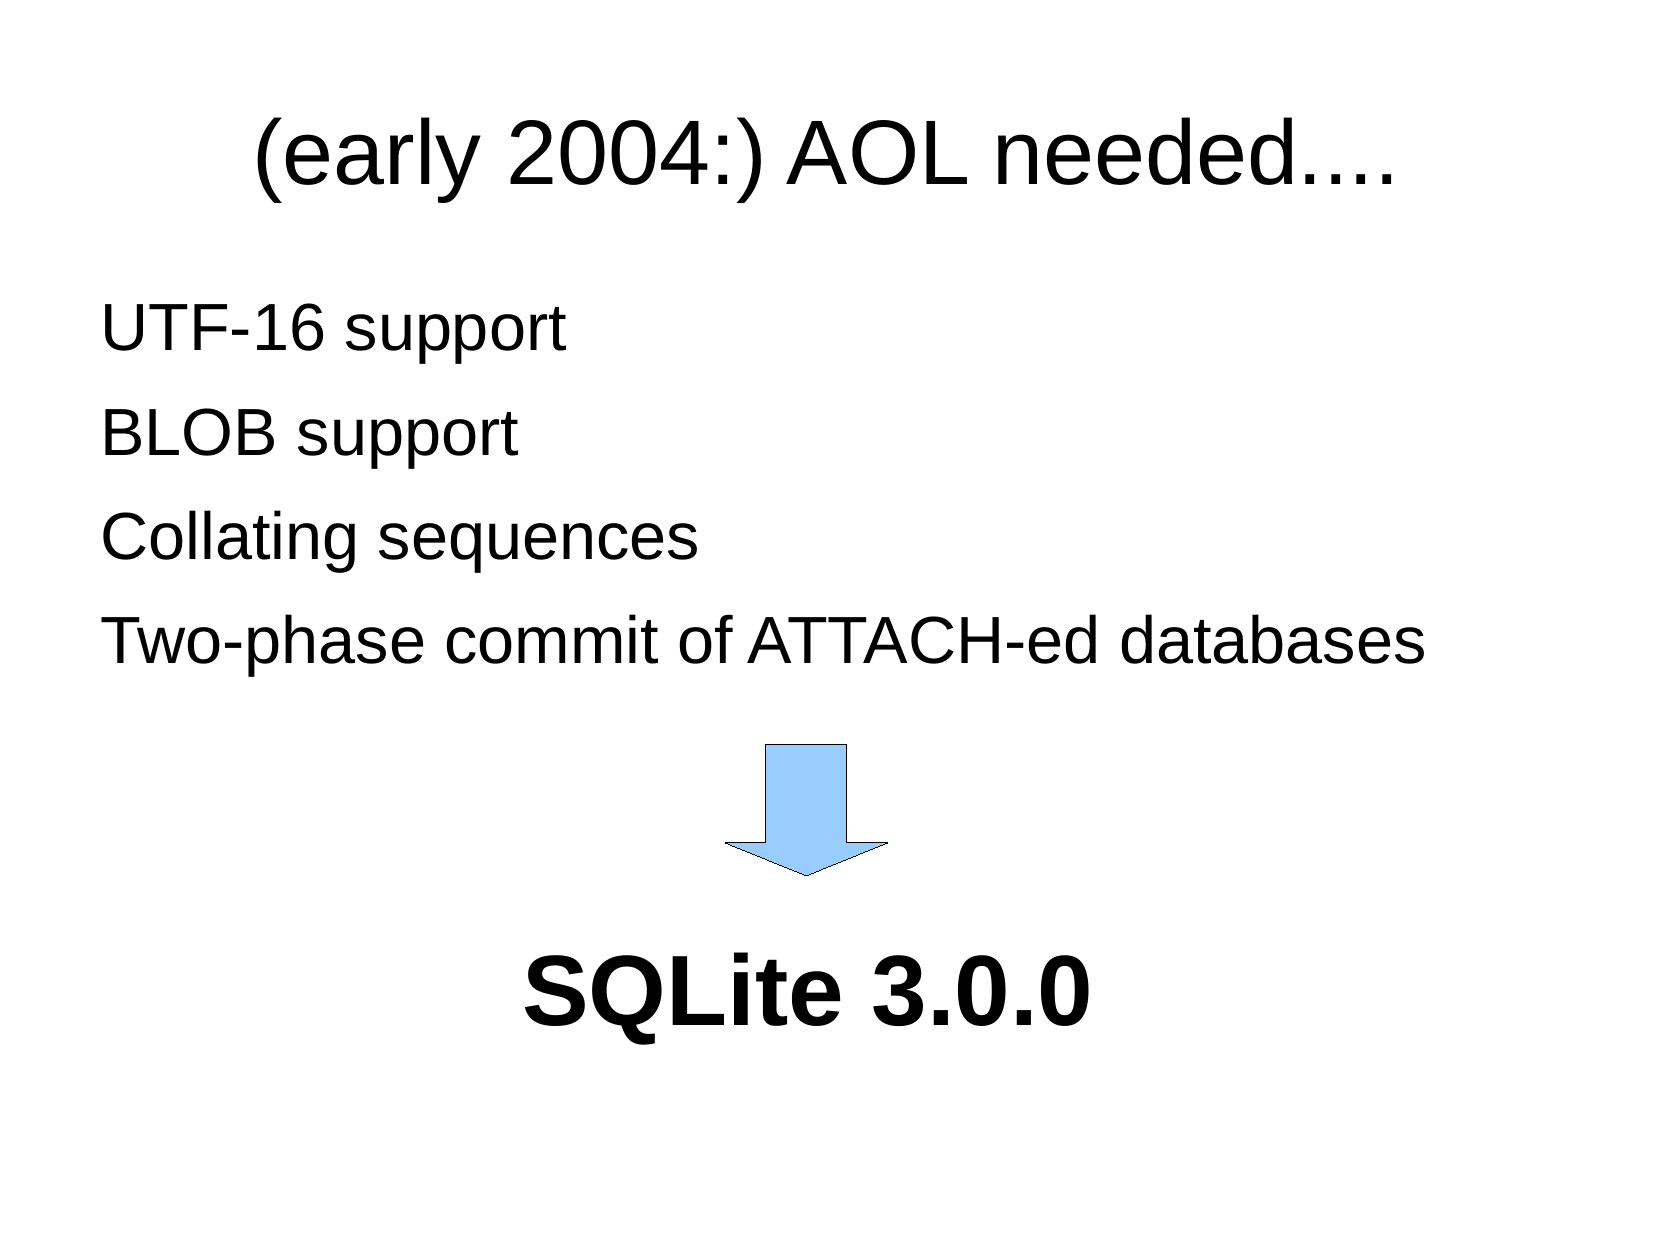

# (early 2004:) AOL needed....
UTF-16 support
BLOB support
Collating sequences
Two-phase commit of ATTACH-ed databases
SQLite 3.0.0